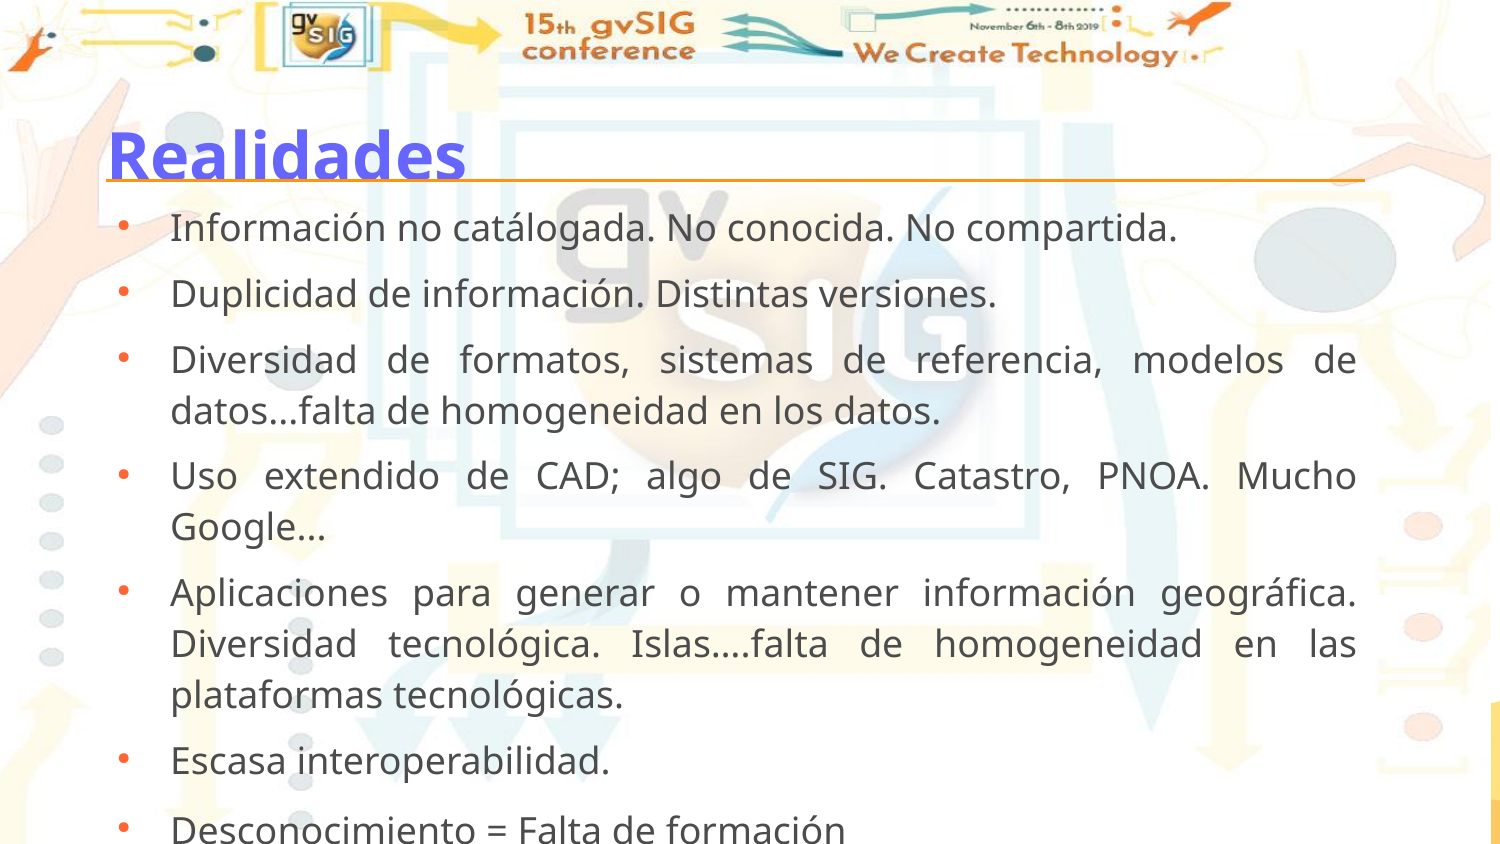

# Realidades
Información no catálogada. No conocida. No compartida.
Duplicidad de información. Distintas versiones.
Diversidad de formatos, sistemas de referencia, modelos de datos...falta de homogeneidad en los datos.
Uso extendido de CAD; algo de SIG. Catastro, PNOA. Mucho Google...
Aplicaciones para generar o mantener información geográfica. Diversidad tecnológica. Islas….falta de homogeneidad en las plataformas tecnológicas.
Escasa interoperabilidad.
Desconocimiento = Falta de formación